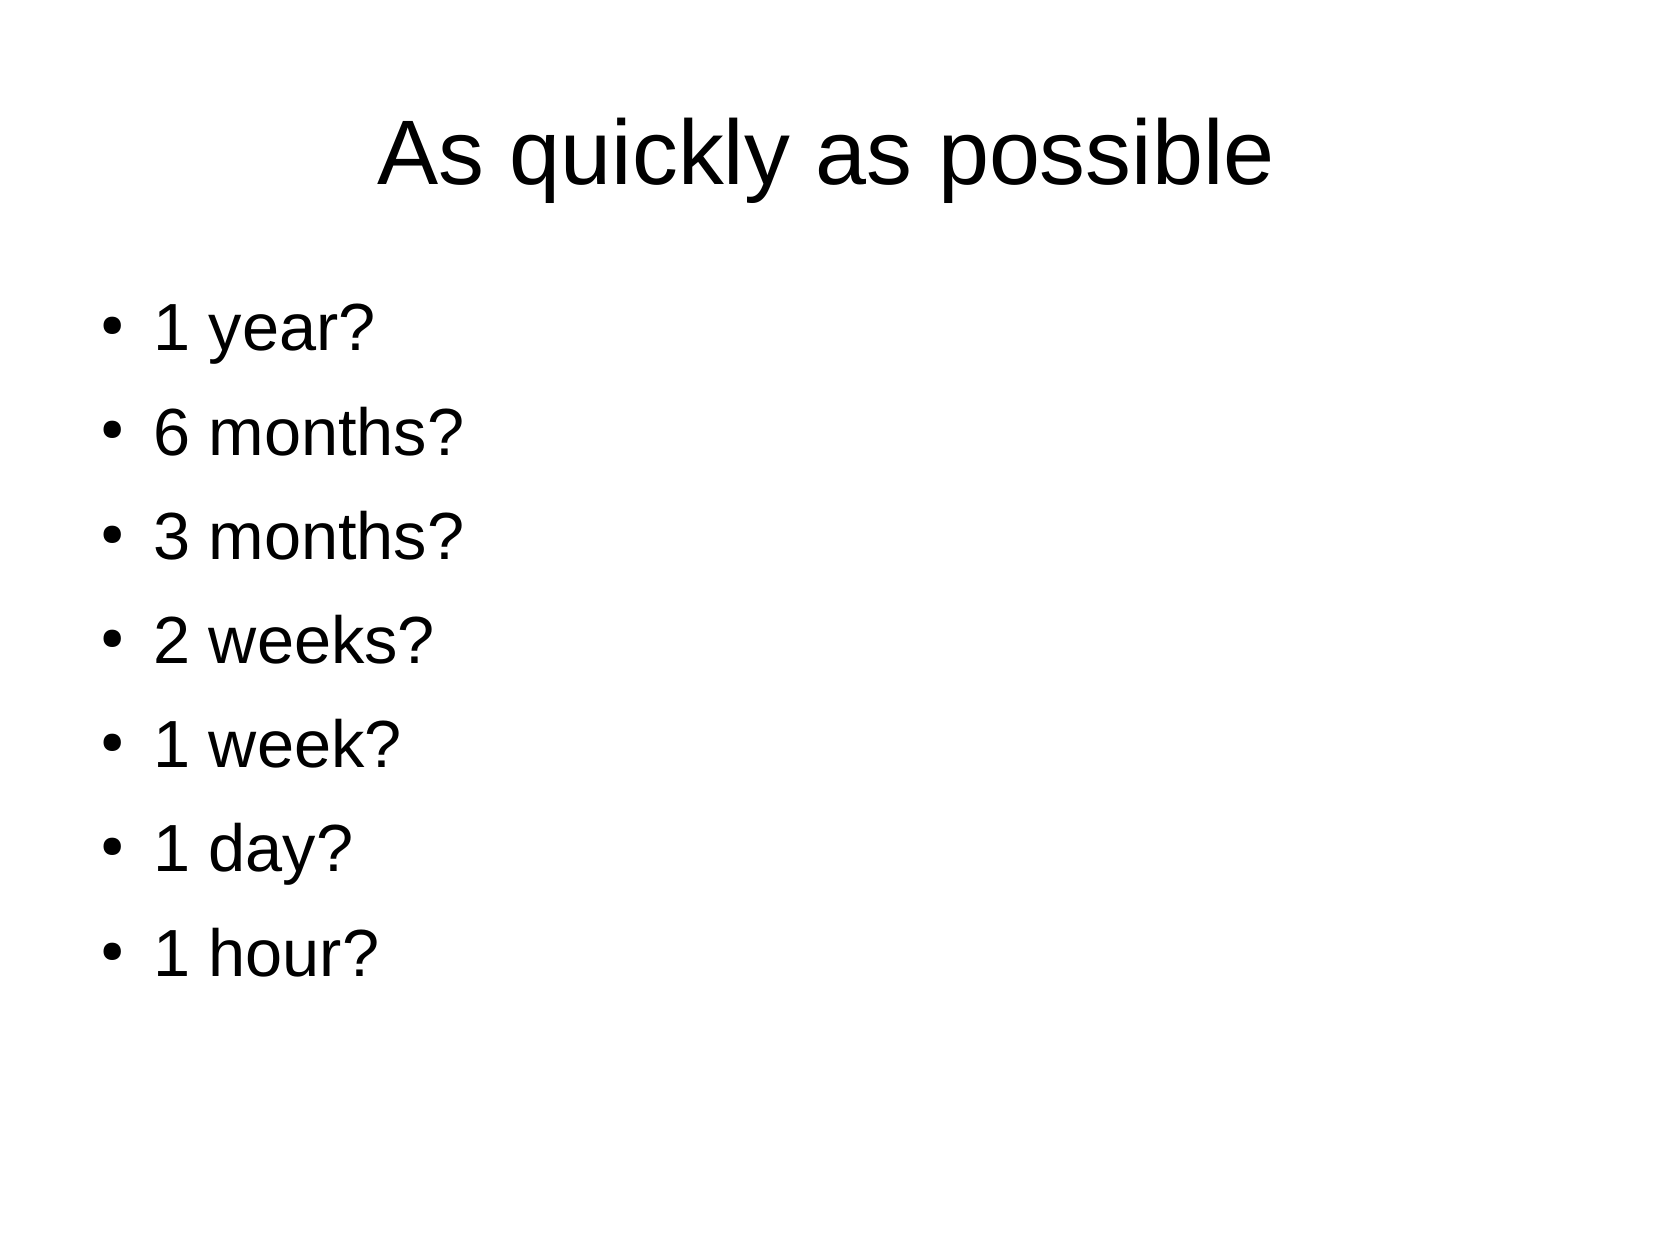

# As quickly as possible
1 year?
6 months?
3 months?
2 weeks?
1 week?
1 day?
1 hour?